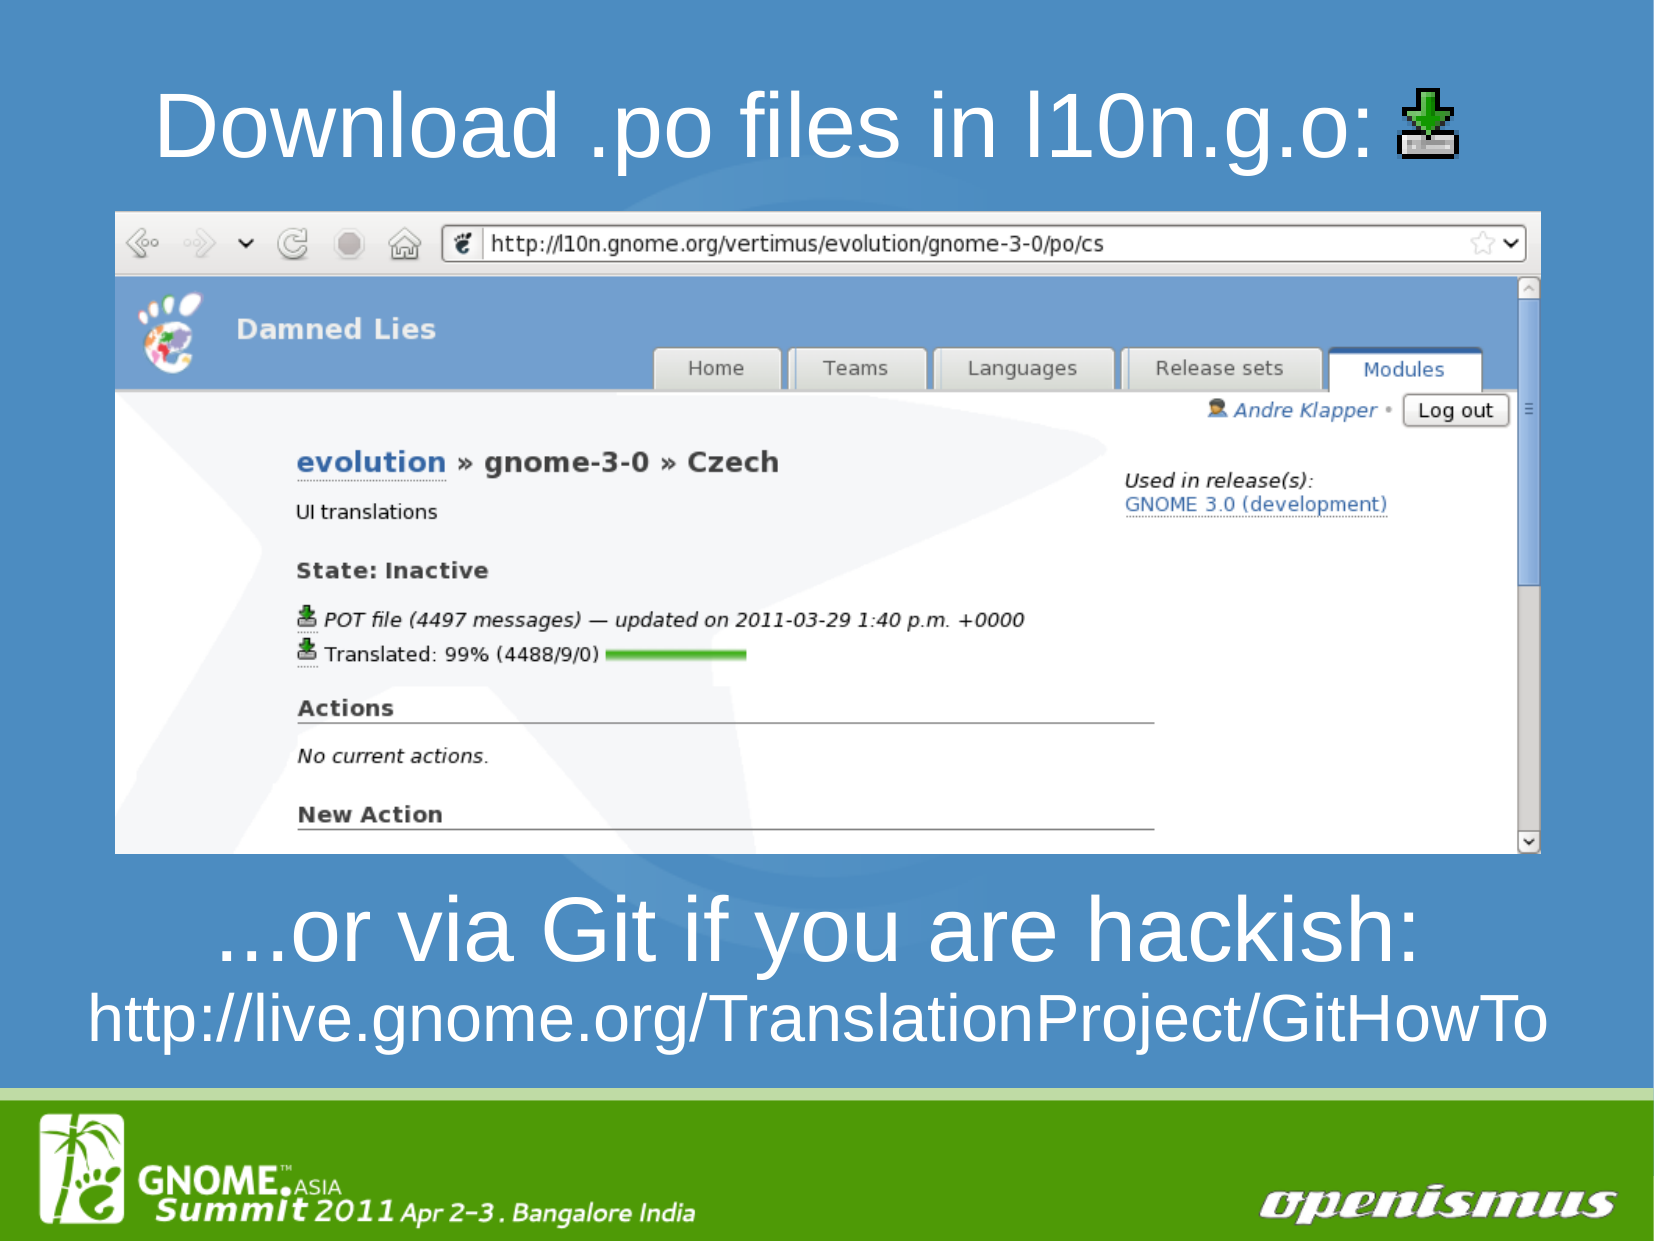

Download .po files in l10n.g.o:
...or via Git if you are hackish: http://live.gnome.org/TranslationProject/GitHowTo